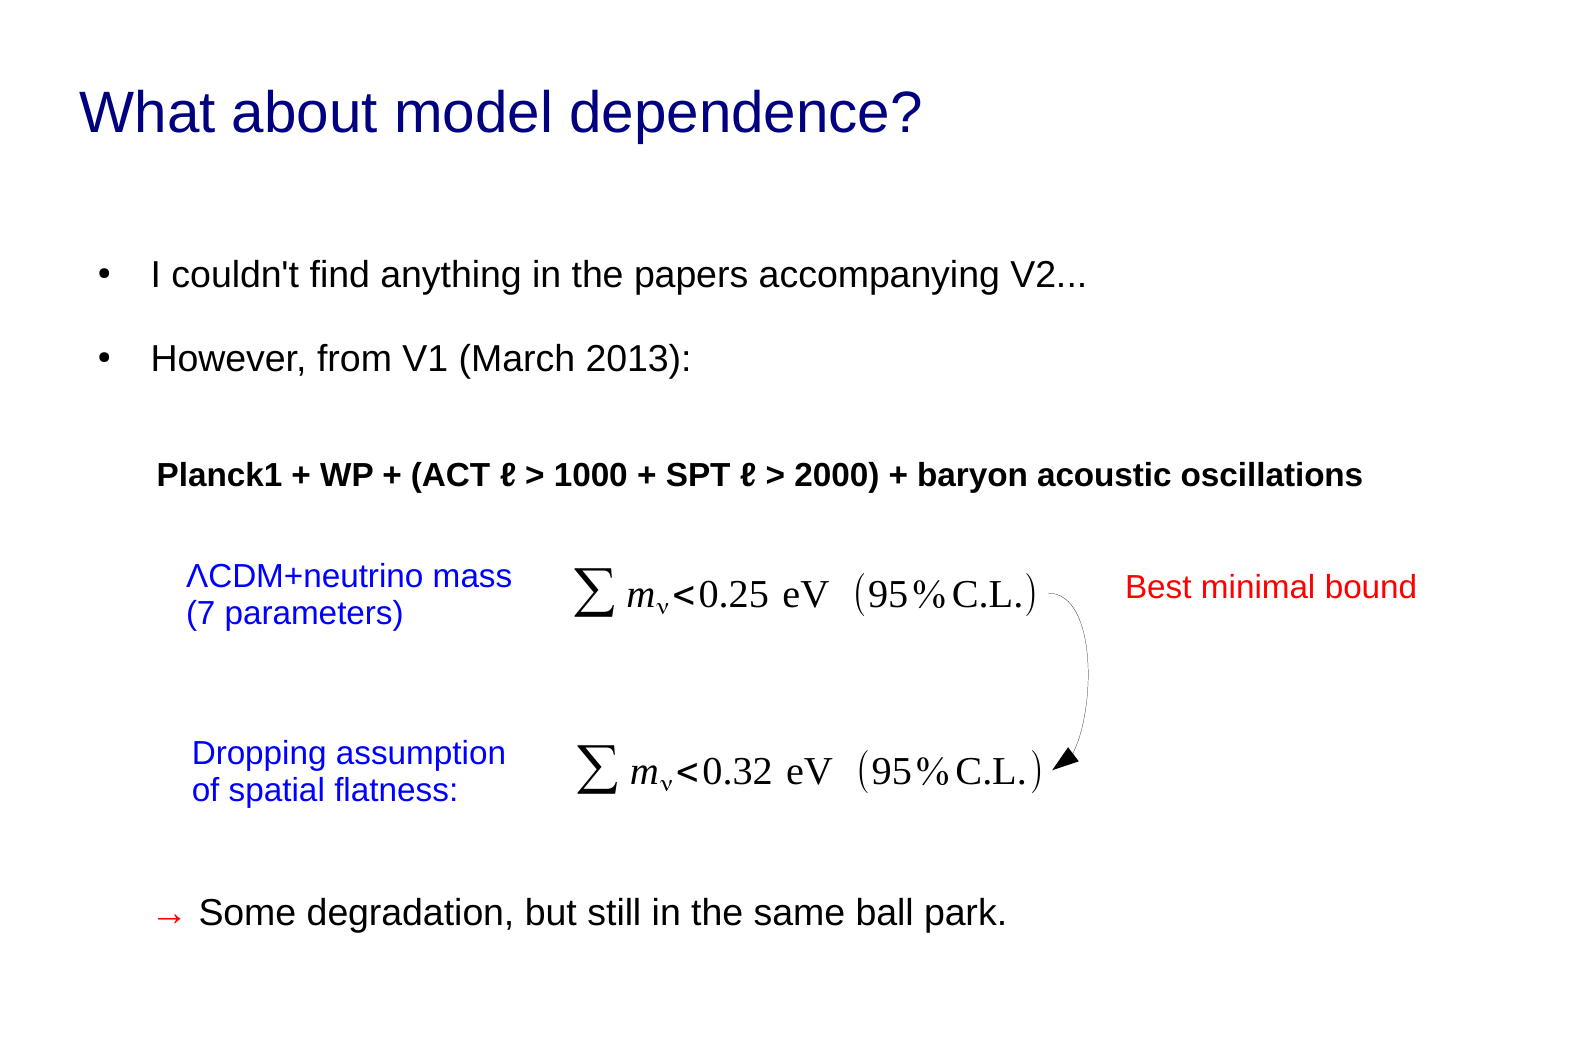

# What about model dependence?
I couldn't find anything in the papers accompanying V2...
However, from V1 (March 2013):
Planck1 + WP + (ACT ℓ > 1000 + SPT ℓ > 2000) + baryon acoustic oscillations
ΛCDM+neutrino mass
(7 parameters)
Best minimal bound
Dropping assumption
of spatial flatness:
→ Some degradation, but still in the same ball park.